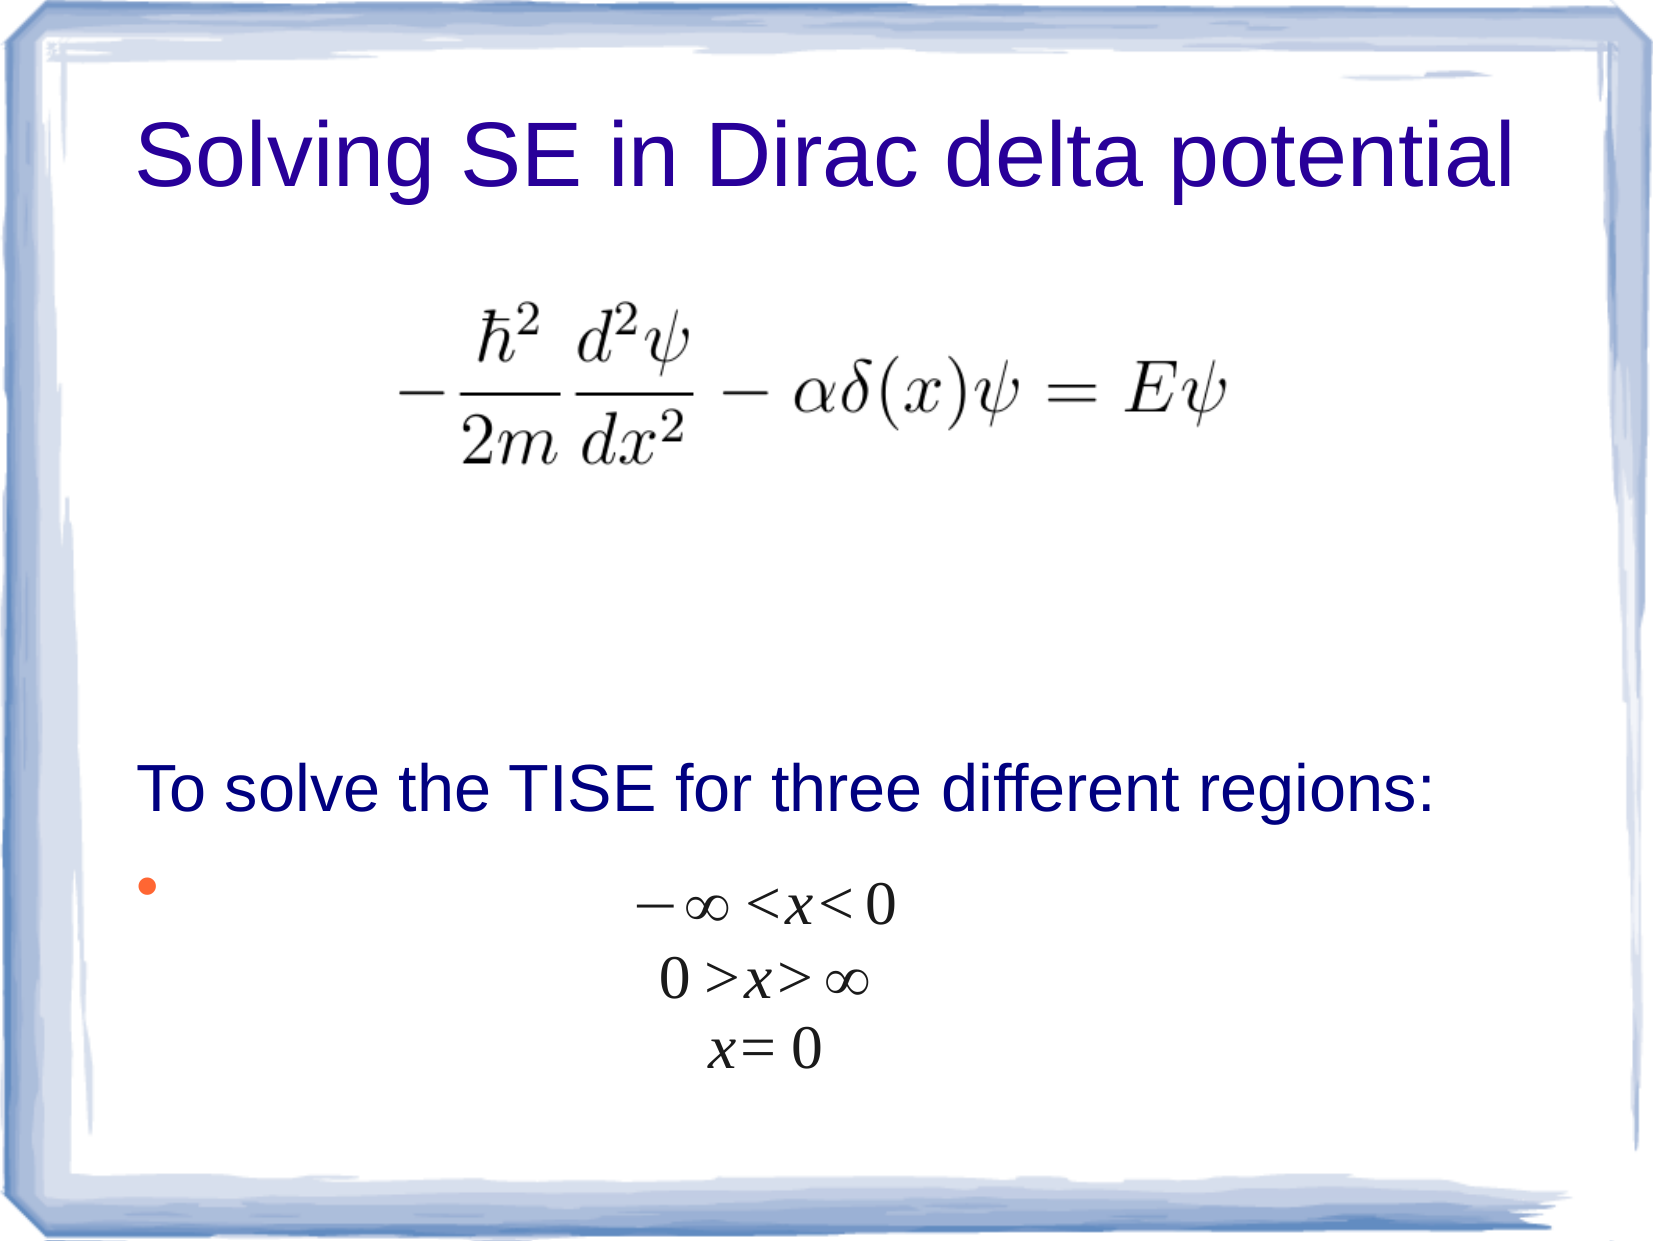

# Solving SE in Dirac delta potential
To solve the TISE for three different regions: